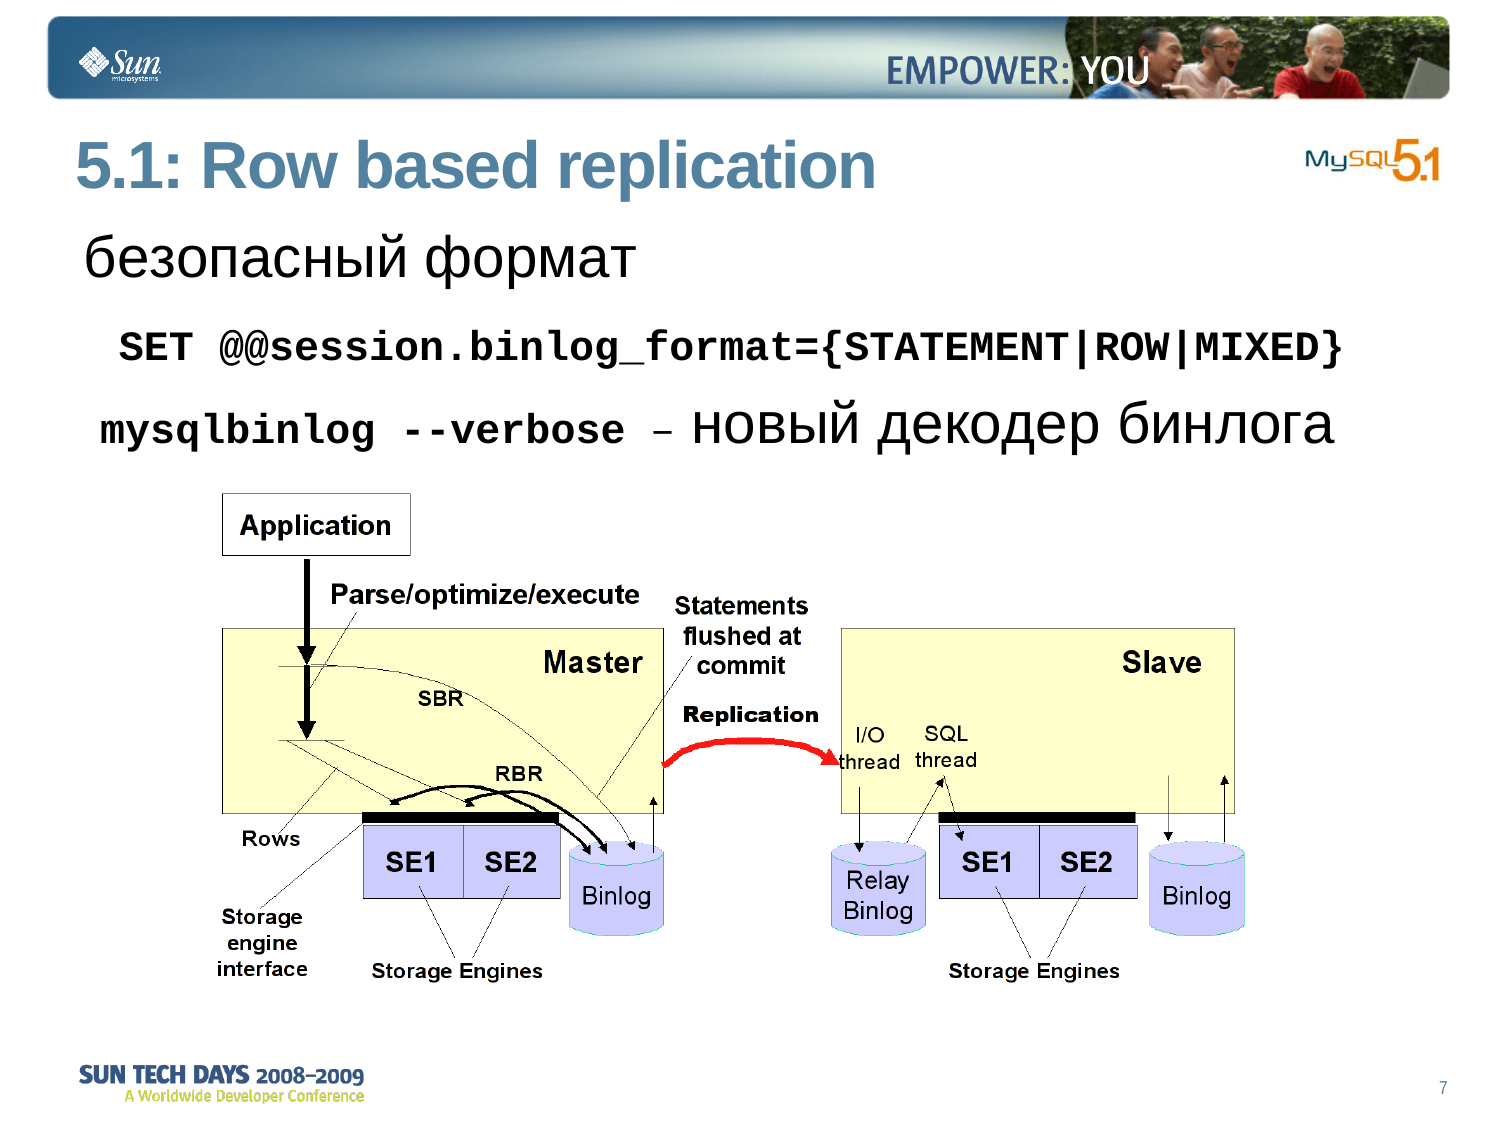

# 5.1: Row based replication
безопасный формат
 SET @@session.binlog_format={STATEMENT|ROW|MIXED}
 mysqlbinlog --verbose – новый декодер бинлога